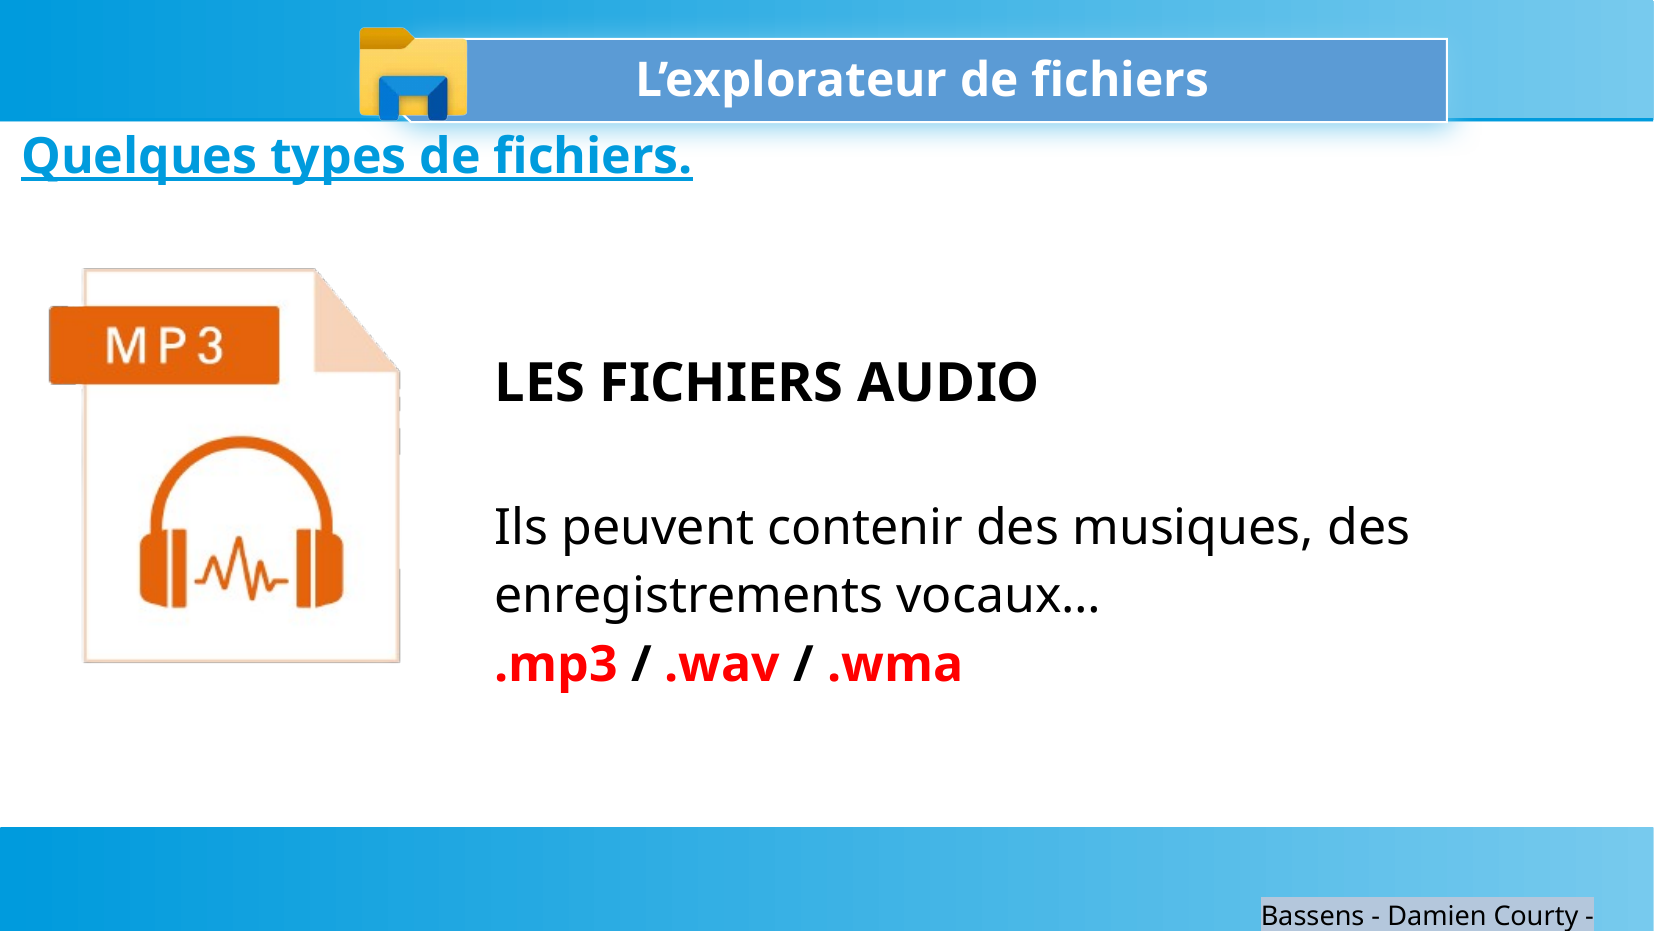

L’explorateur de fichiers
Quelques types de fichiers.
LES FICHIERS AUDIO
Ils peuvent contenir des musiques, des enregistrements vocaux…
.mp3 / .wav / .wma
Bassens - Damien Courty - 2024